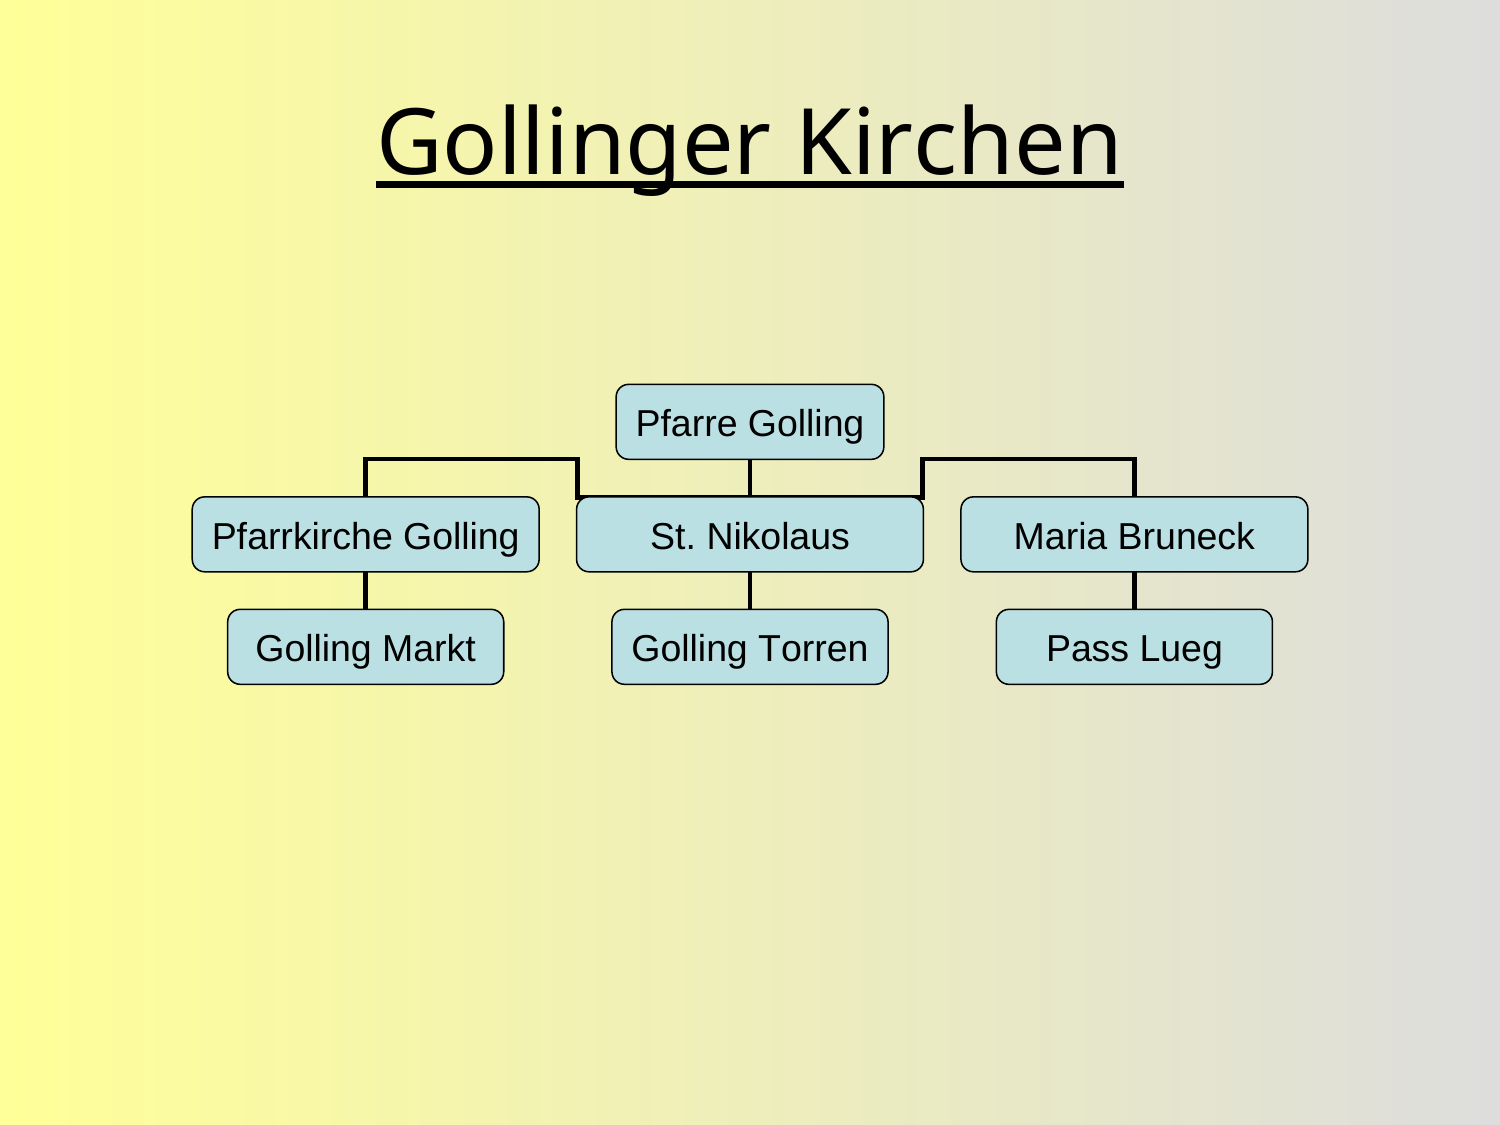

# Gollinger Kirchen
Pfarre Golling
Pfarrkirche Golling
St. Nikolaus
Maria Bruneck
Golling Markt
Golling Torren
Pass Lueg